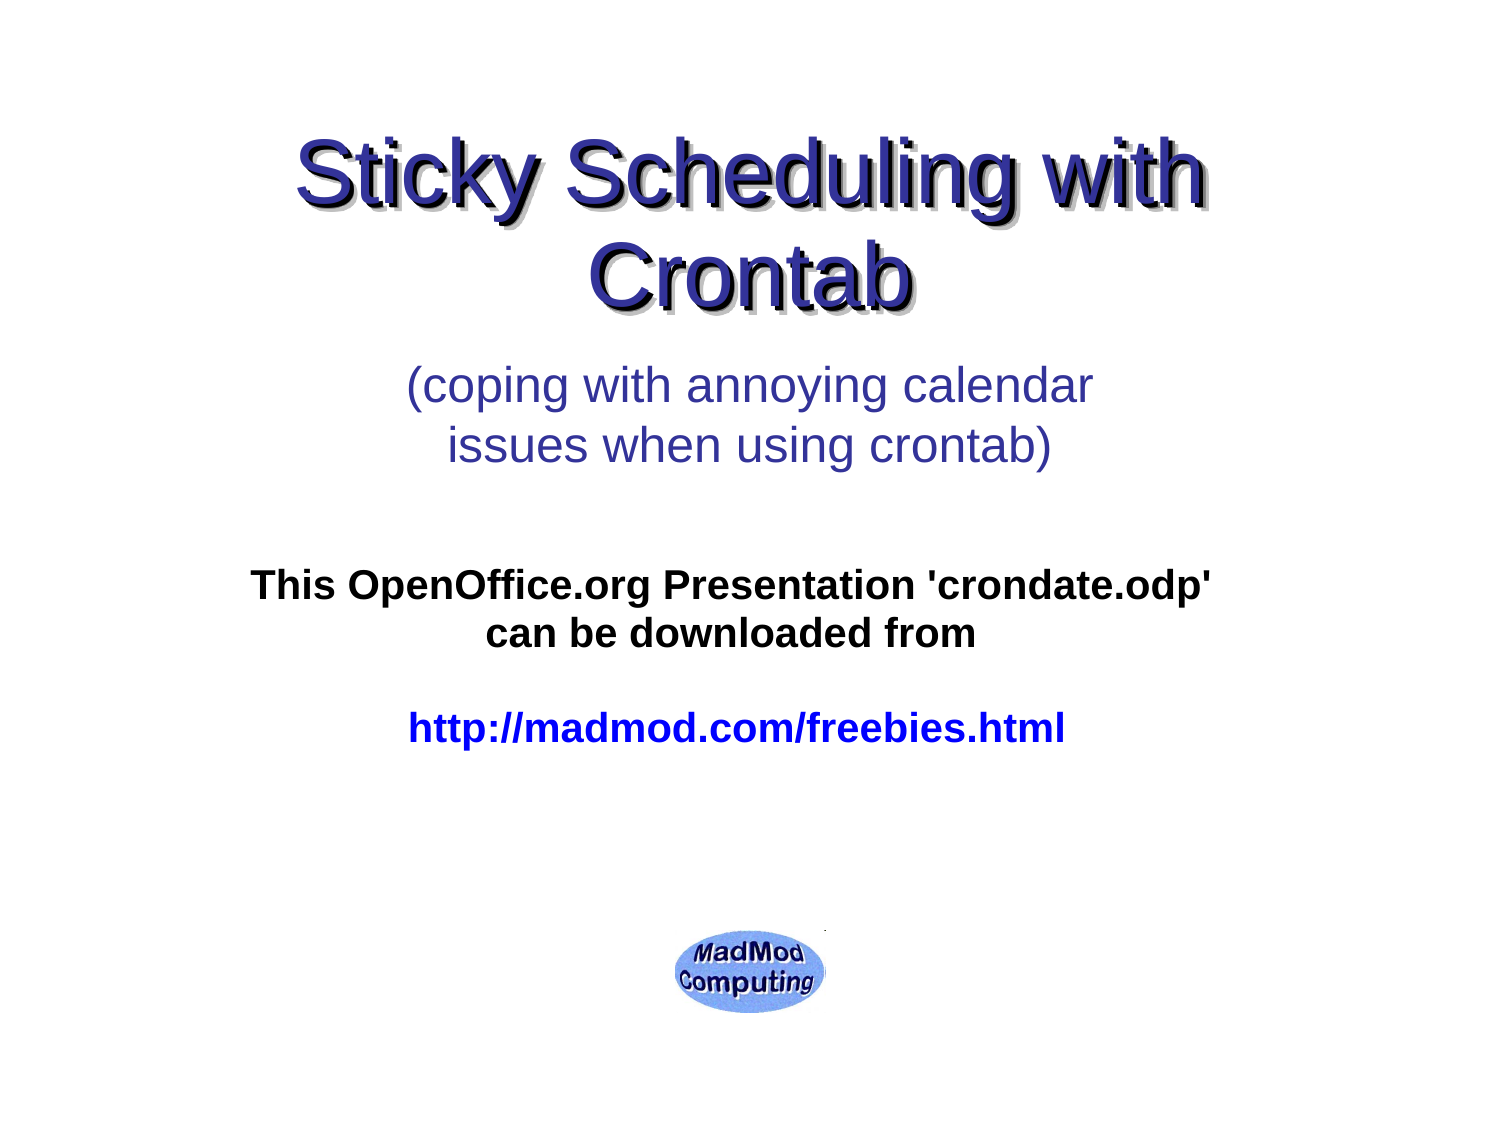

# Sticky Scheduling with Crontab
(coping with annoying calendar issues when using crontab)
This OpenOffice.org Presentation 'crondate.odp'
can be downloaded from
 http://madmod.com/freebies.html